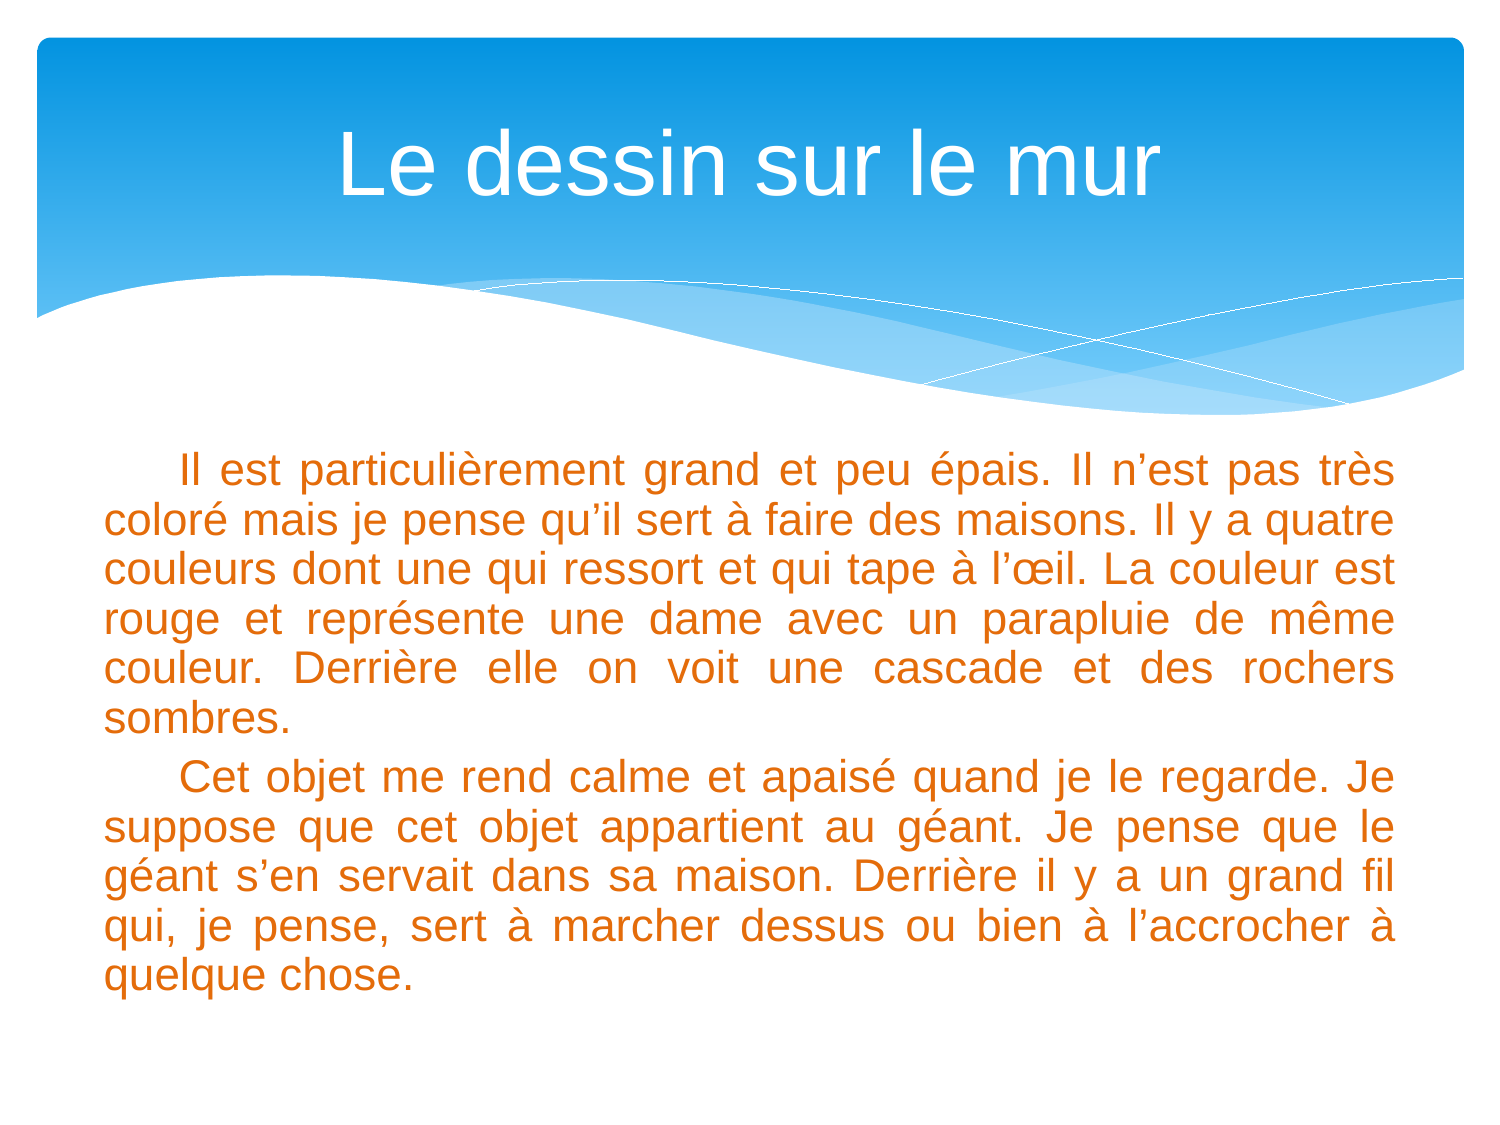

Le dessin sur le mur
# Il est particulièrement grand et peu épais. Il n’est pas très coloré mais je pense qu’il sert à faire des maisons. Il y a quatre couleurs dont une qui ressort et qui tape à l’œil. La couleur est rouge et représente une dame avec un parapluie de même couleur. Derrière elle on voit une cascade et des rochers sombres.
	Cet objet me rend calme et apaisé quand je le regarde. Je suppose que cet objet appartient au géant. Je pense que le géant s’en servait dans sa maison. Derrière il y a un grand fil qui, je pense, sert à marcher dessus ou bien à l’accrocher à quelque chose.